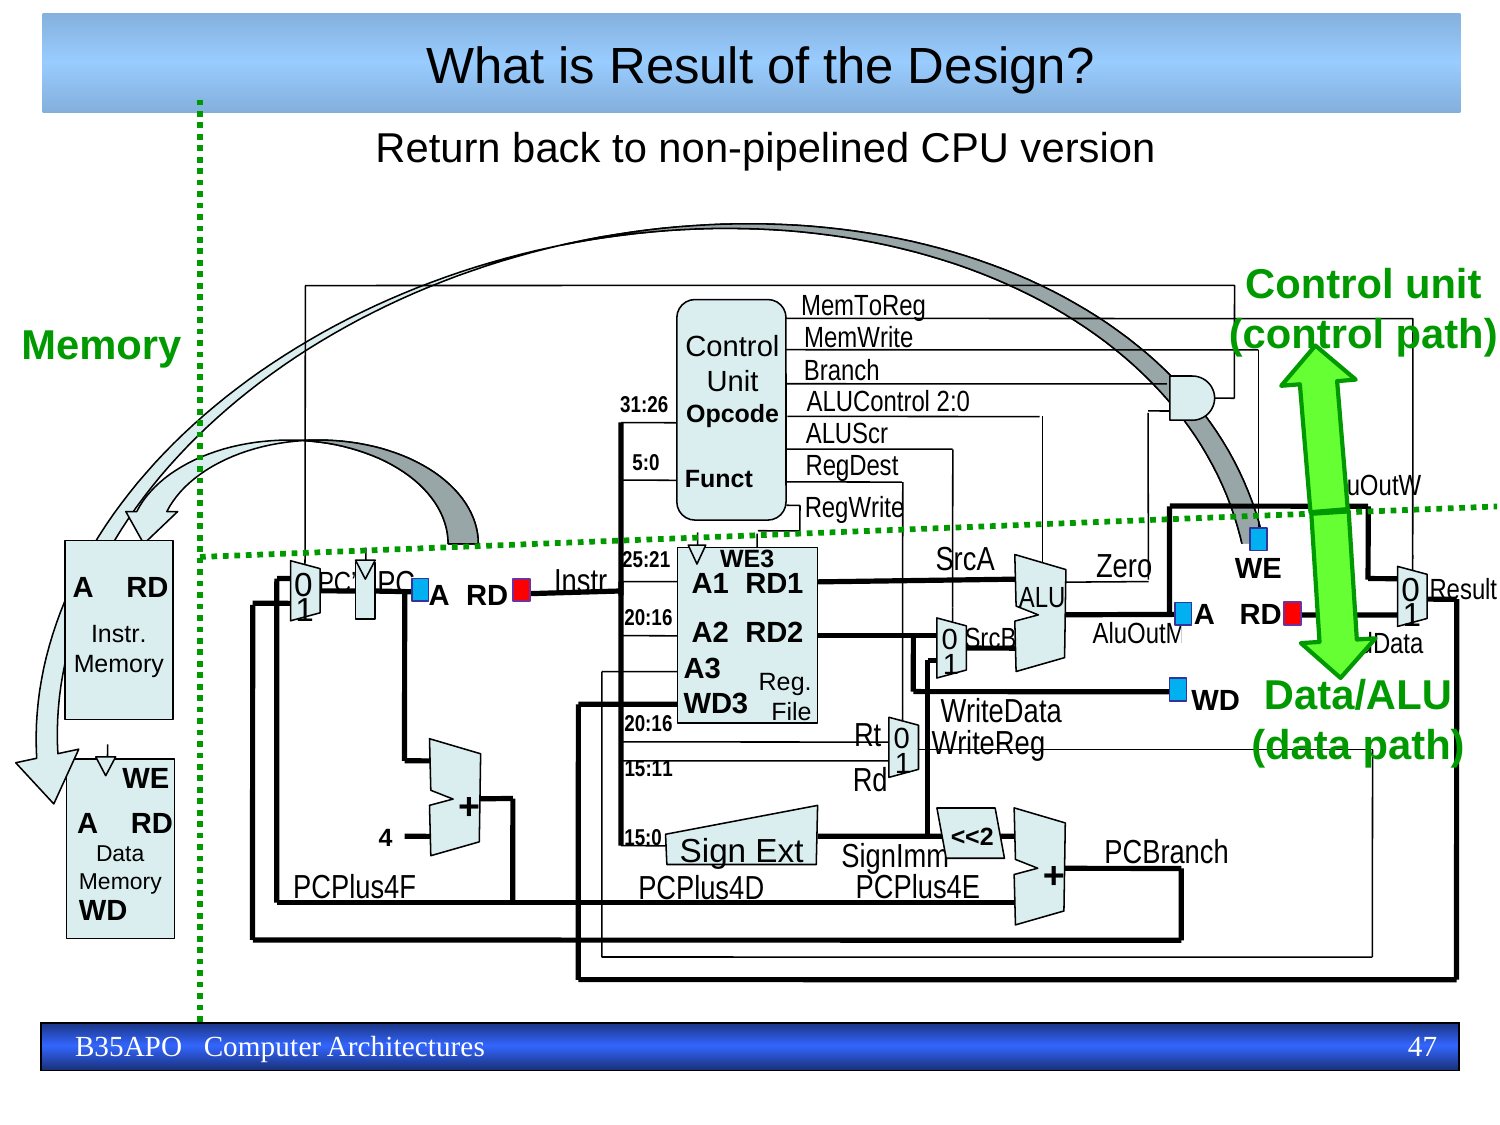

# What is Result of the Design?
Return back to non-pipelined CPU version
Control unit
(control path)
MemToReg
Control Unit
Opcode
Funct
MemWrite
Branch
ALUControl 2:0
31:26
ALUScr
AluOutW
SrcA
WE3
Reg.
 File
A1 RD1
A2 RD2
A3
WD3
A RD
WE
A RD
WD
0
1
0
1
0
1
0
1
+
Sign Ext
+
<<2
Zero
25:21
Instr
PC
PC’
Result
ALU
20:16
AluOutM
SrcB
ReadData
WriteData
20:16
Rt
WriteReg
15:11
Rd
4
15:0
PCBranch
SignImm
PCPlus4F
PCPlus4E
PCPlus4D
RegDest
5:0
RegWrite
Memory
Instr. Memory
A RD
Data/ALU
(data path)
WE
Data Memory
A RD
WD
B35APO Computer Architectures
47